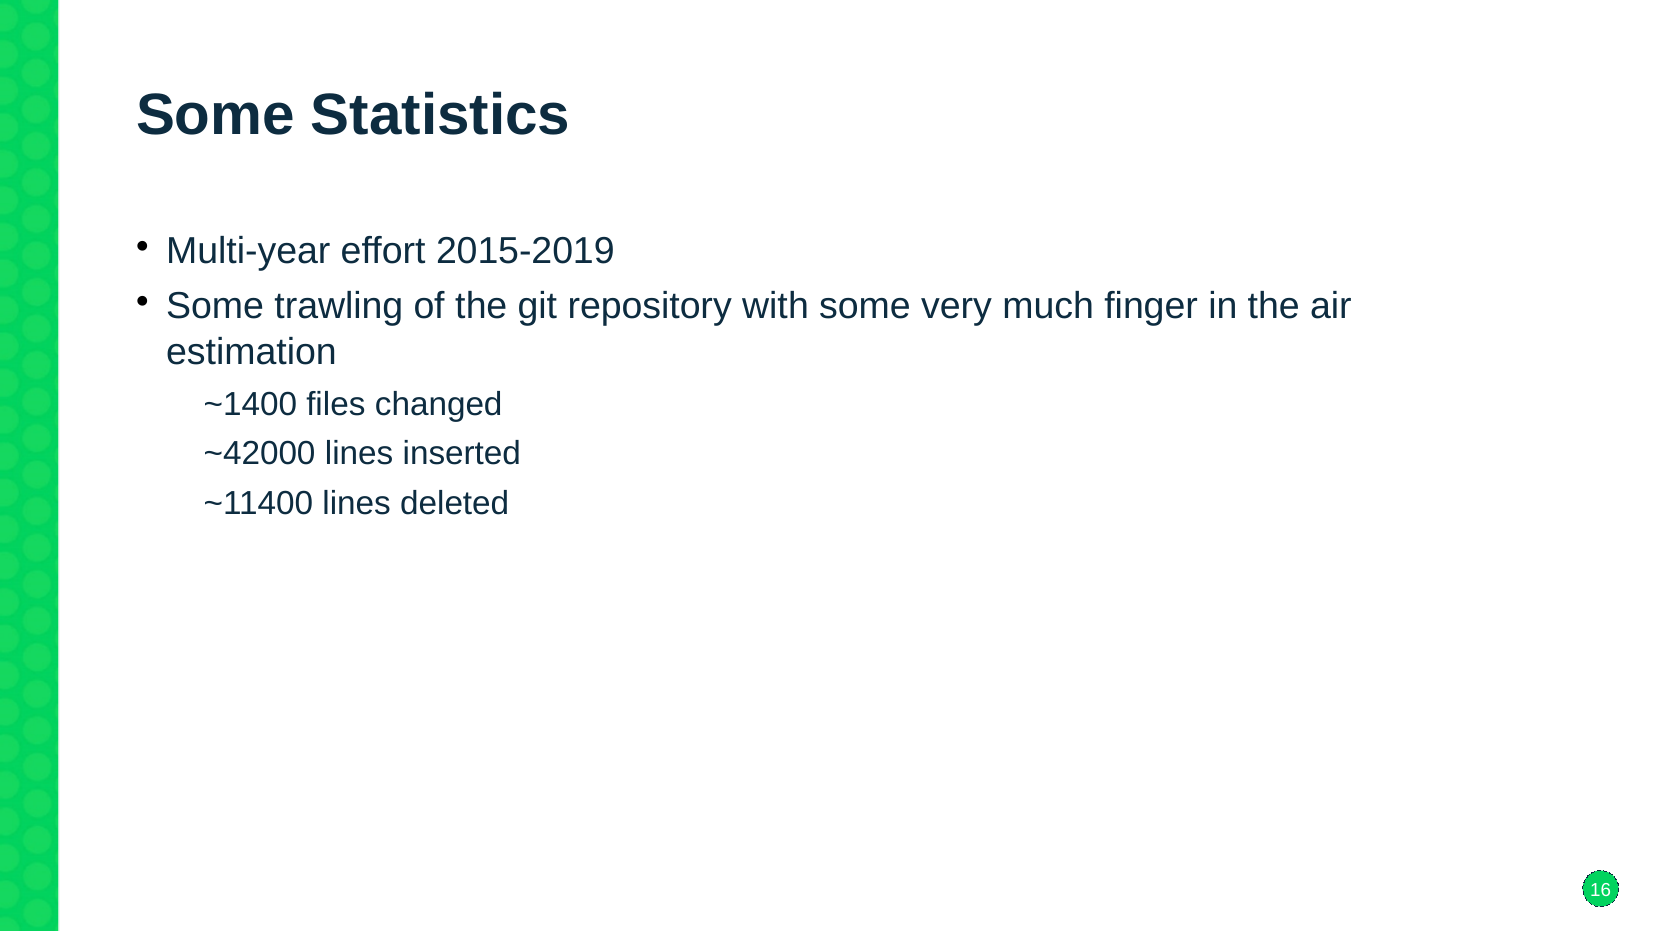

# Some Statistics
Multi-year effort 2015-2019
Some trawling of the git repository with some very much finger in the air estimation
~1400 files changed
~42000 lines inserted
~11400 lines deleted
16